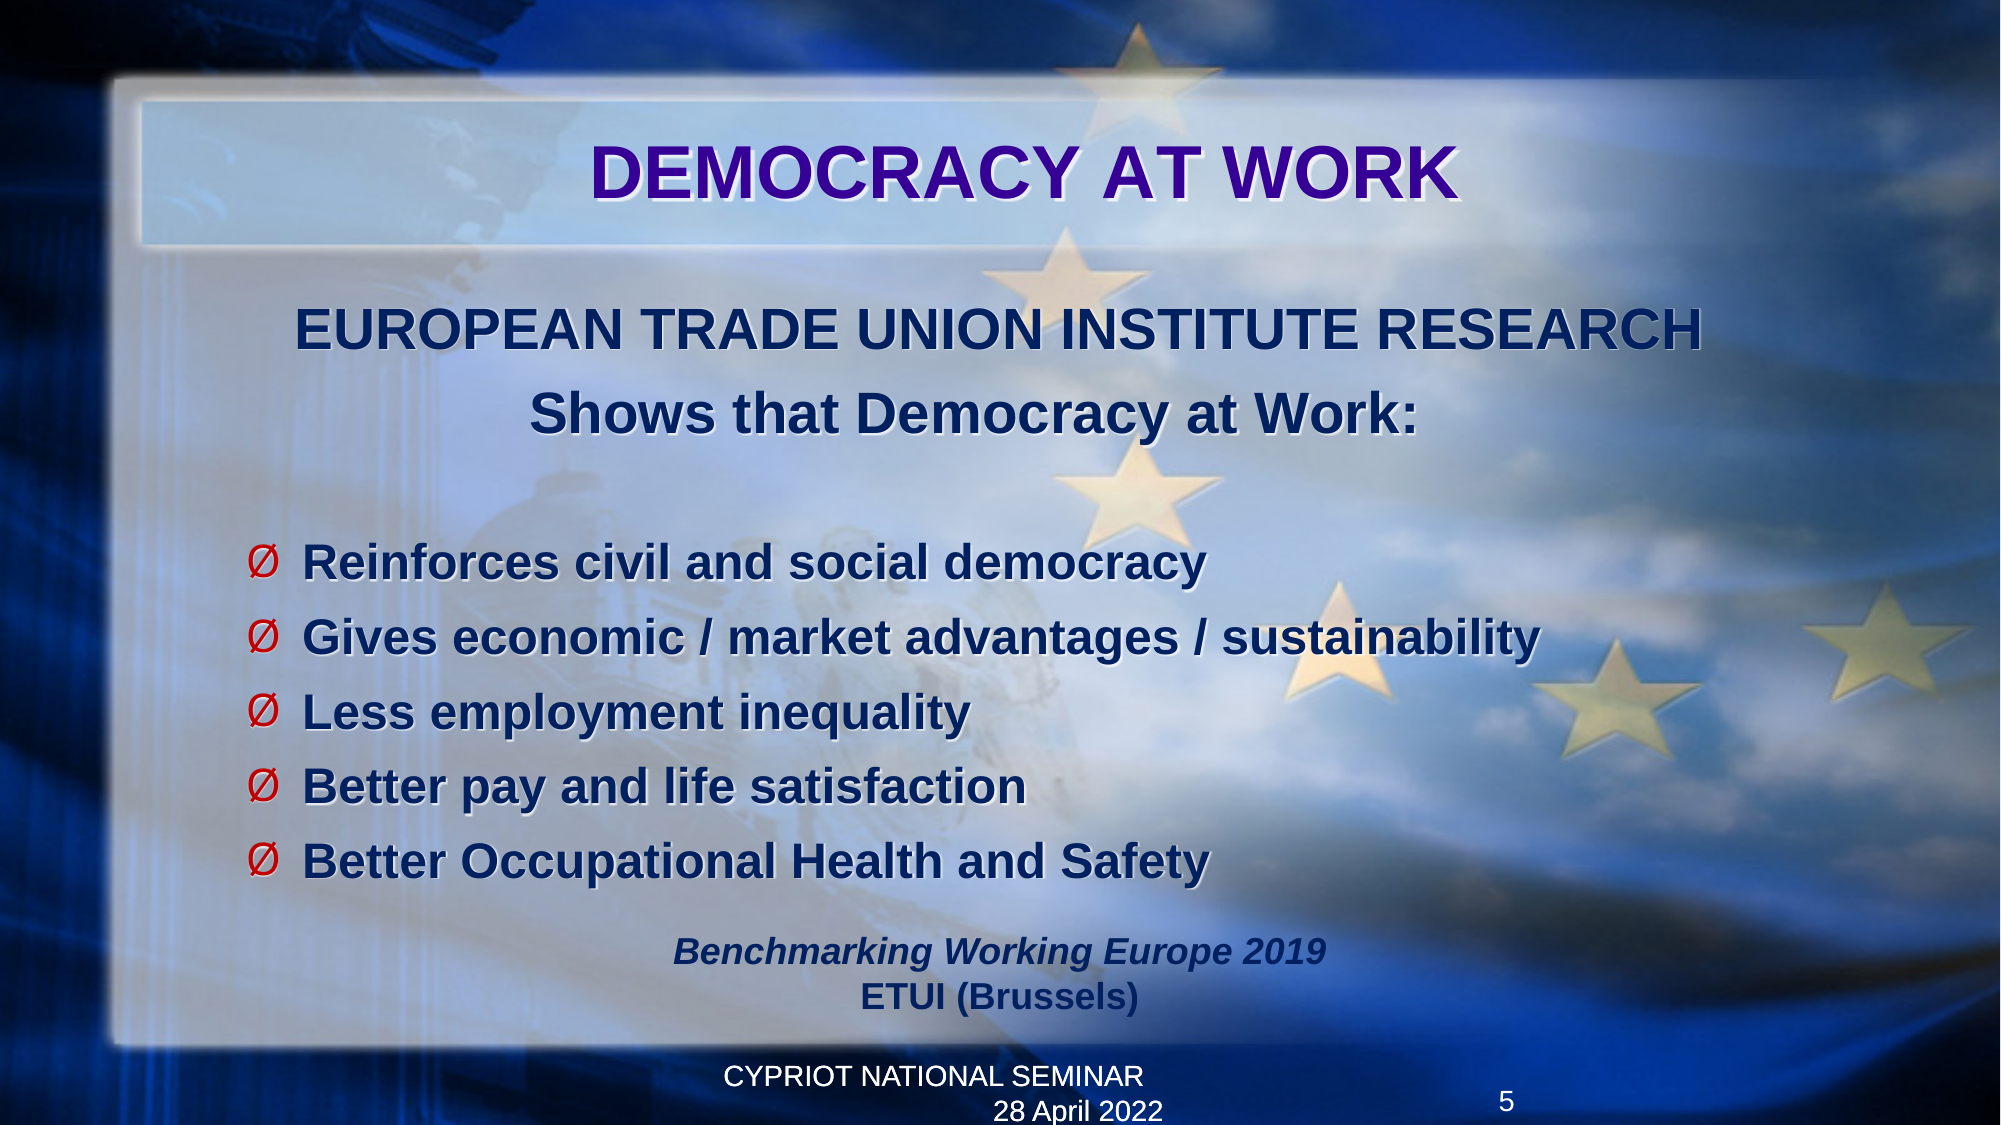

# DEMOCRACY AT WORK
 EUROPEAN TRADE UNION INSTITUTE RESEARCH
Shows that Democracy at Work:
Reinforces civil and social democracy
Gives economic / market advantages / sustainability
Less employment inequality
Better pay and life satisfaction
Better Occupational Health and Safety
Benchmarking Working Europe 2019 ETUI (Brussels)
CYPRIOT NATIONAL SEMINAR 28 April 2022
CYPRIOT NATIONAL SEMINAR 28 April 2022